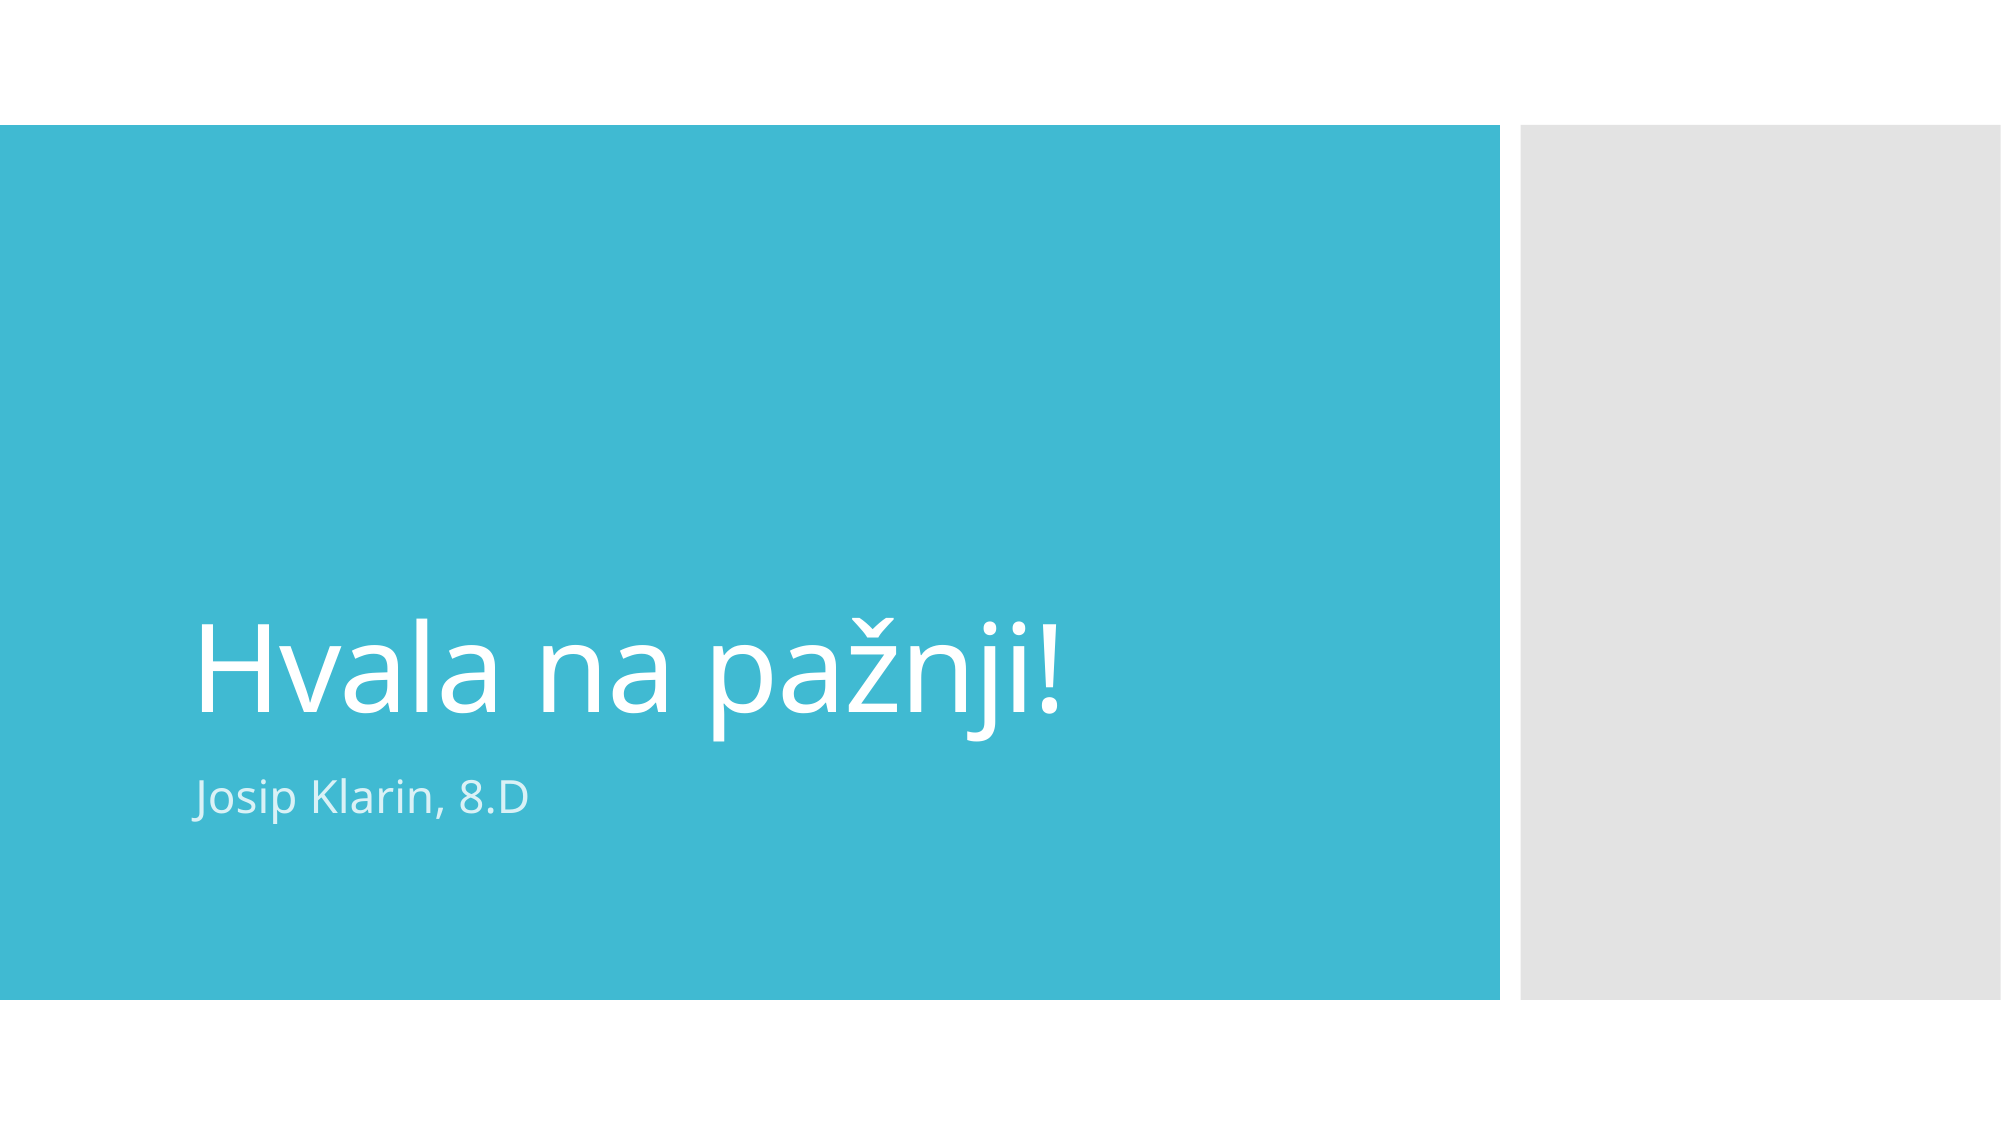

# Hvala na pažnji!
Josip Klarin, 8.D